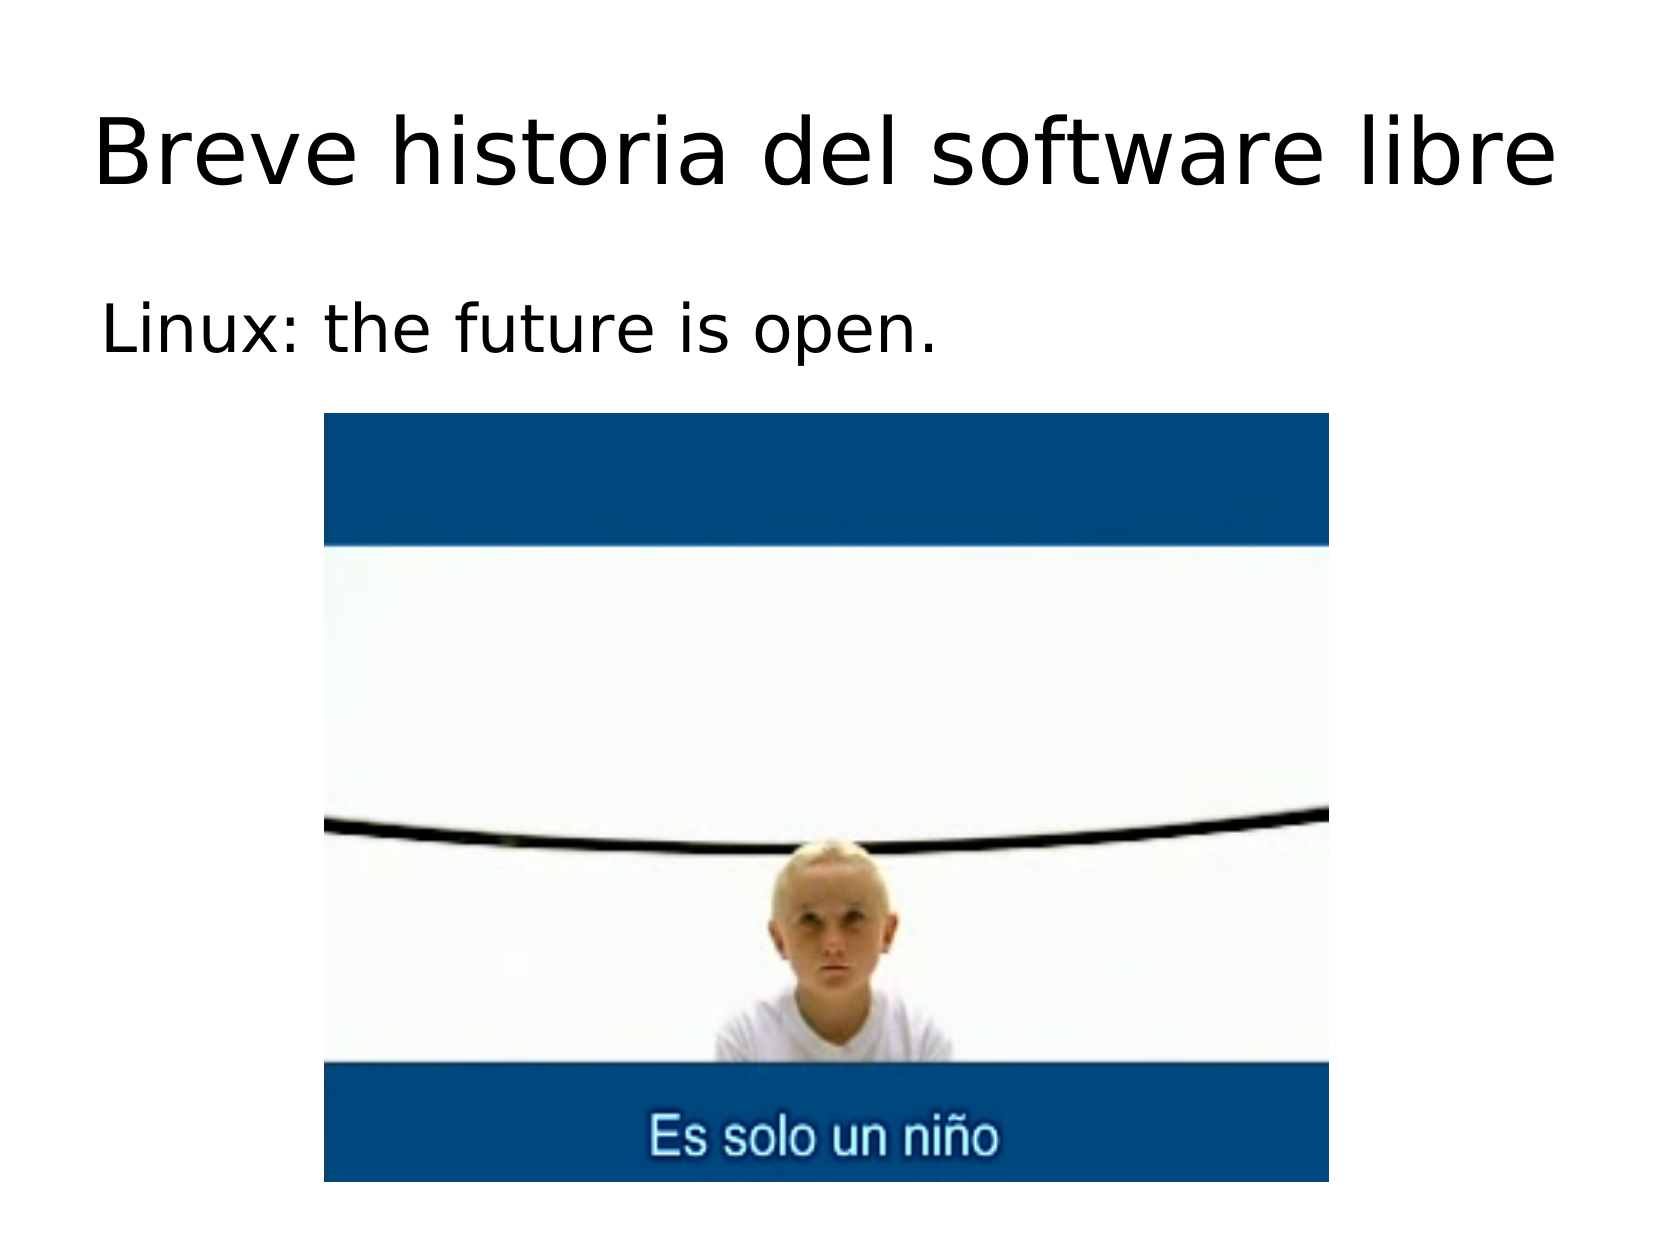

# Breve historia del software libre
Linux: the future is open.